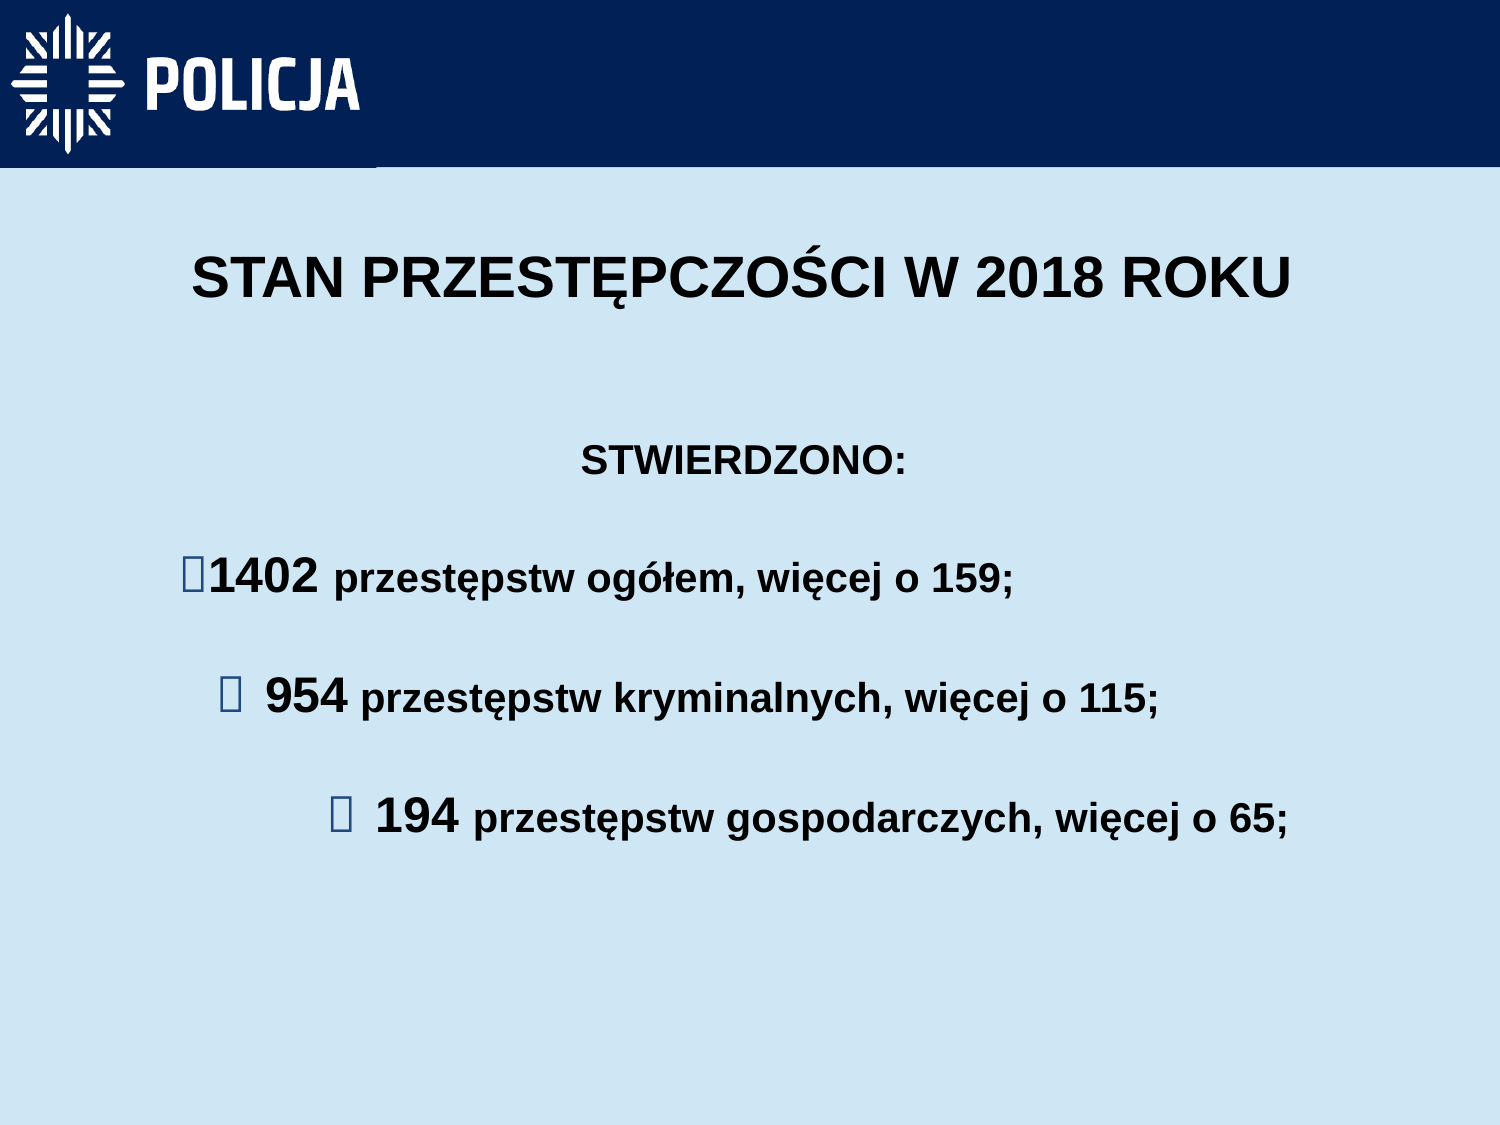

STAN PRZESTĘPCZOŚCI W 2018 ROKU
STWIERDZONO:
1402 przestępstw ogółem, więcej o 159;
 954 przestępstw kryminalnych, więcej o 115;
 194 przestępstw gospodarczych, więcej o 65;